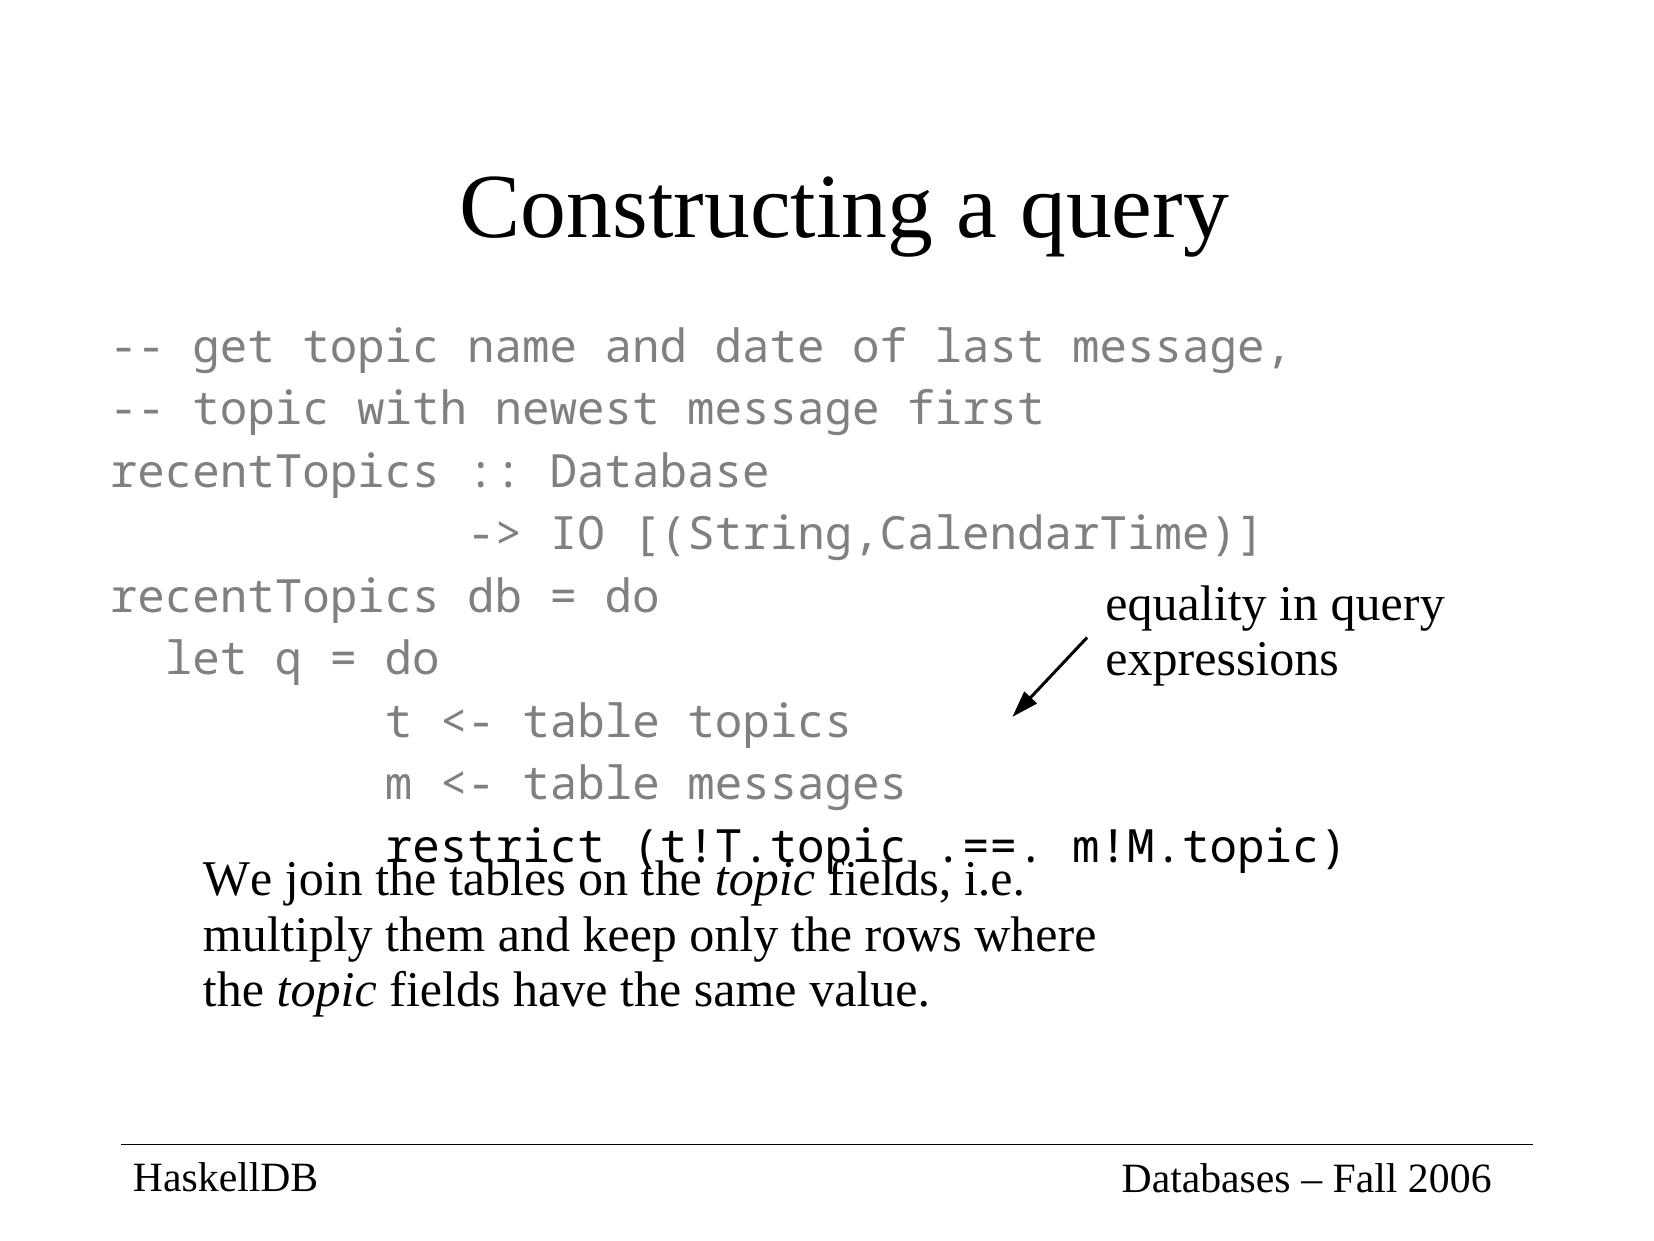

# Constructing a query
-- get topic name and date of last message,
-- topic with newest message first
recentTopics :: Database
 -> IO [(String,CalendarTime)]
recentTopics db = do
 let q = do
 t <- table topics
 m <- table messages
 restrict (t!T.topic .==. m!M.topic)
equality in query expressions
We join the tables on the topic fields, i.e. multiply them and keep only the rows where the topic fields have the same value.